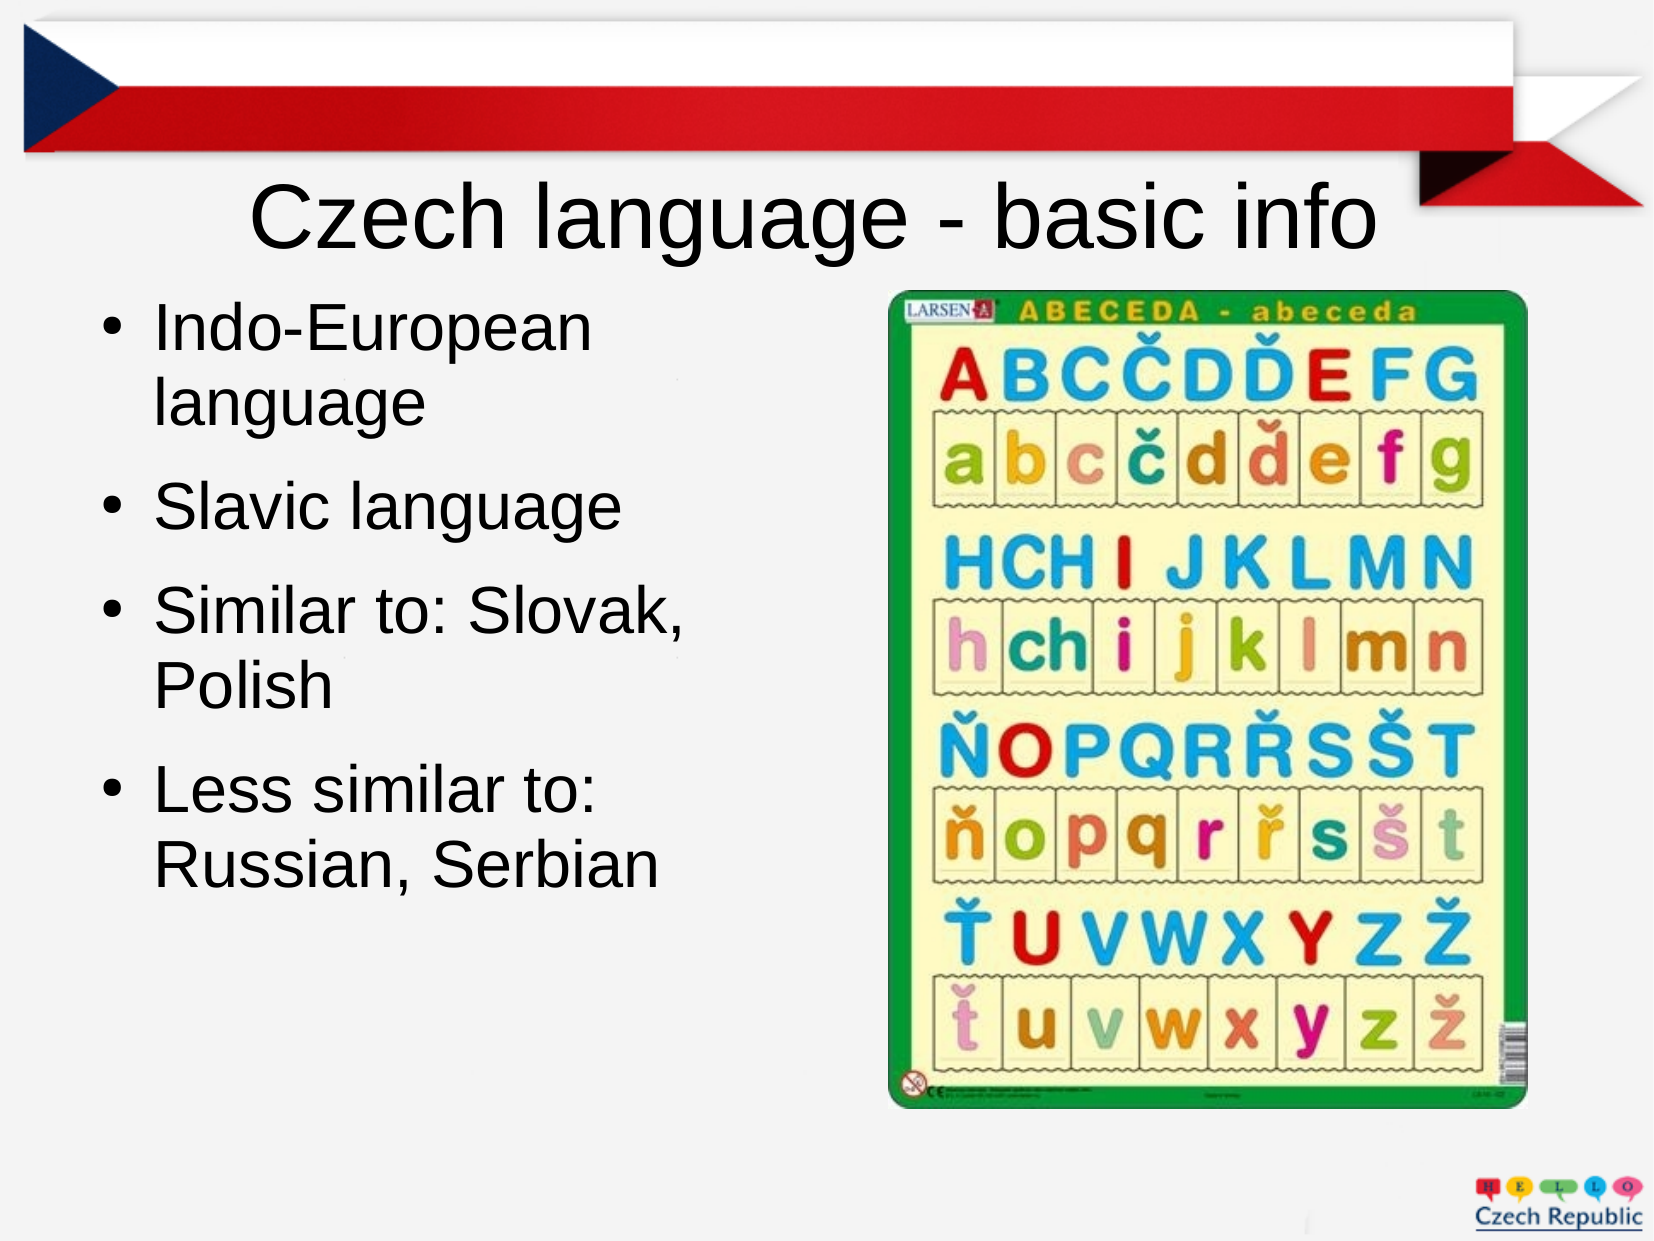

# Czech language - basic info
Indo-European language
Slavic language
Similar to: Slovak, Polish
Less similar to: Russian, Serbian